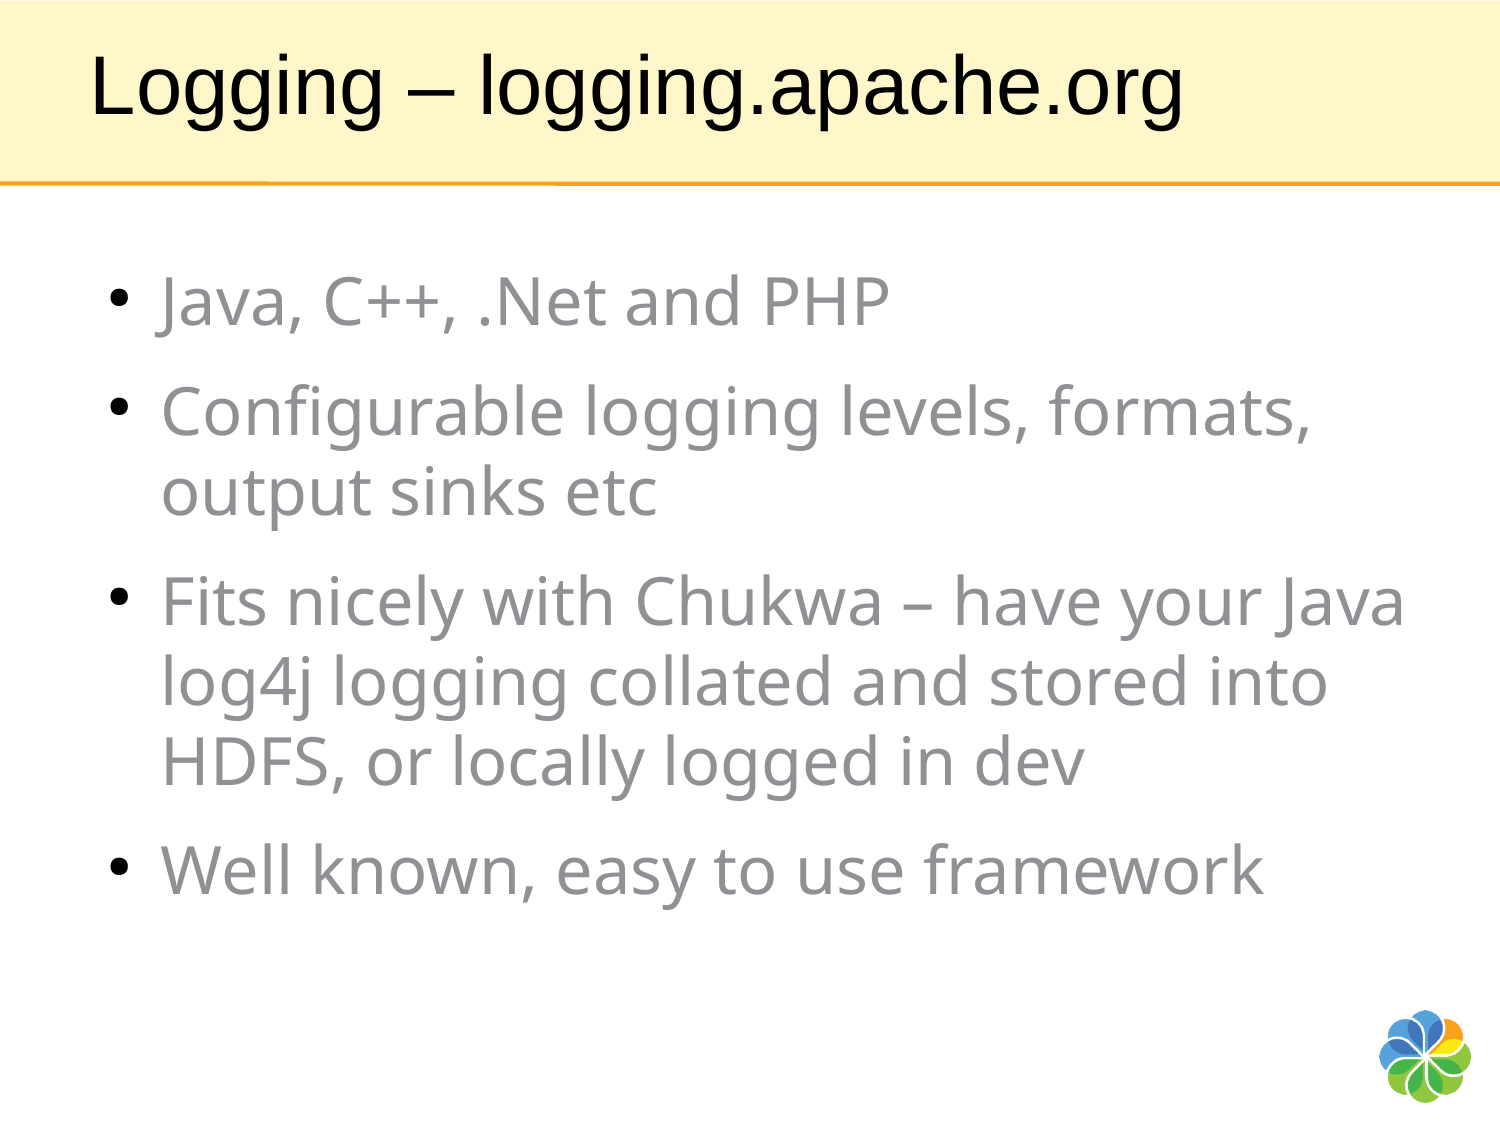

# Logging – logging.apache.org
Java, C++, .Net and PHP
Configurable logging levels, formats, output sinks etc
Fits nicely with Chukwa – have your Java log4j logging collated and stored into HDFS, or locally logged in dev
Well known, easy to use framework